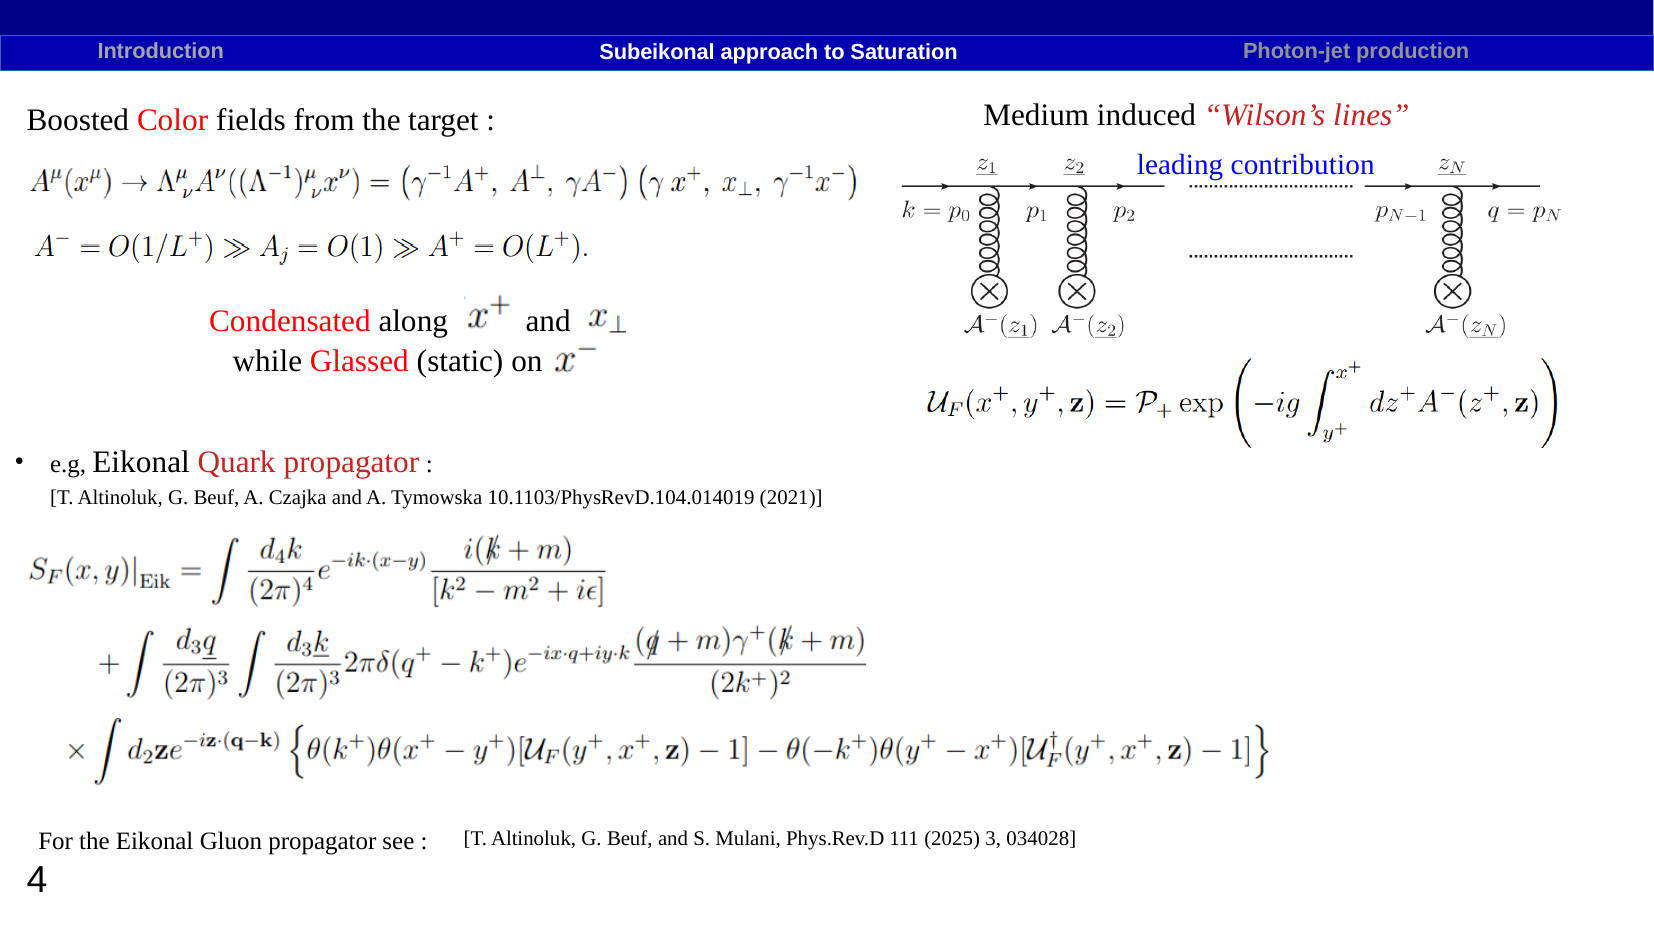

Introduction
Photon-jet production
Subeikonal approach to Saturation
Medium induced “Wilson’s lines”
Boosted Color fields from the target :
leading contribution
Condensated along and
while Glassed (static) on
e.g, Eikonal Quark propagator :
[T. Altinoluk, G. Beuf, A. Czajka and A. Tymowska 10.1103/PhysRevD.104.014019 (2021)]
For the Eikonal Gluon propagator see :
[T. Altinoluk, G. Beuf, and S. Mulani, Phys.Rev.D 111 (2025) 3, 034028]